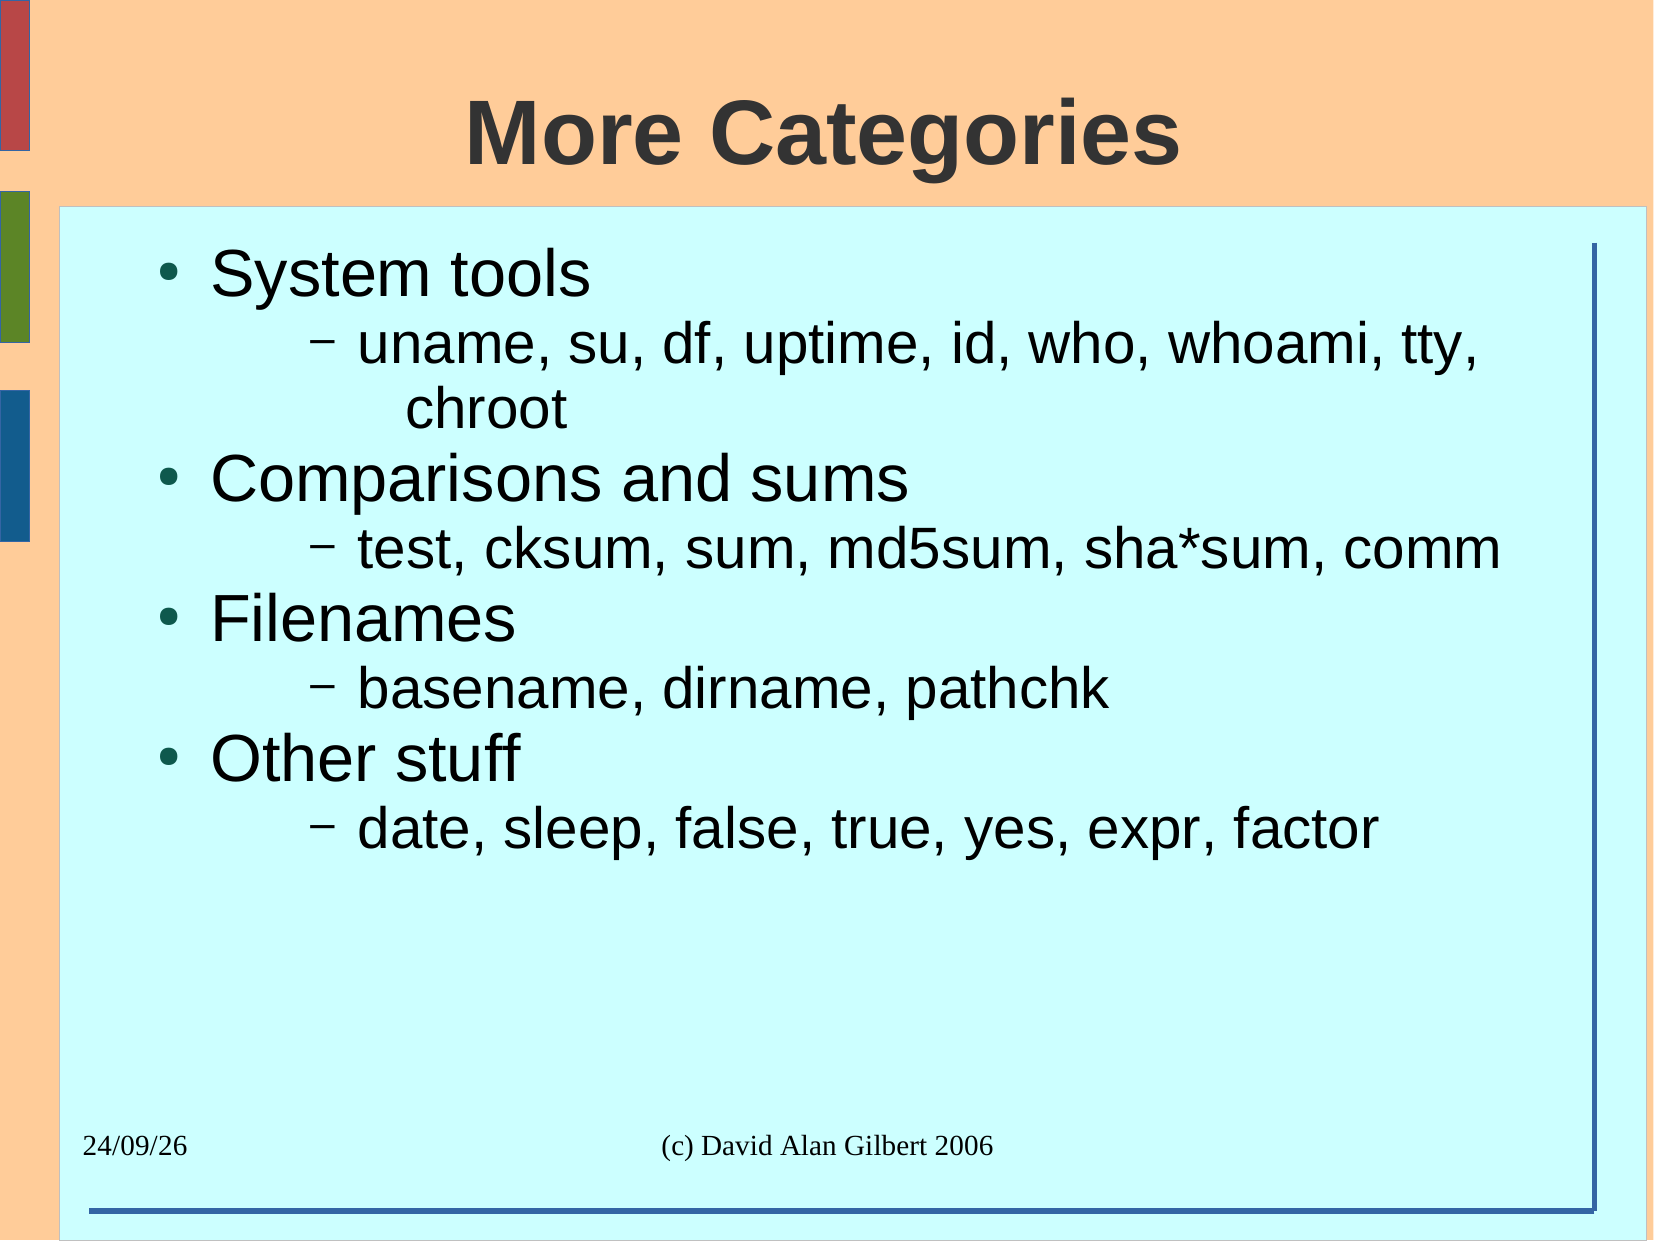

# More Categories
System tools
uname, su, df, uptime, id, who, whoami, tty, chroot
Comparisons and sums
test, cksum, sum, md5sum, sha*sum, comm
Filenames
basename, dirname, pathchk
Other stuff
date, sleep, false, true, yes, expr, factor
(c) David Alan Gilbert 2006